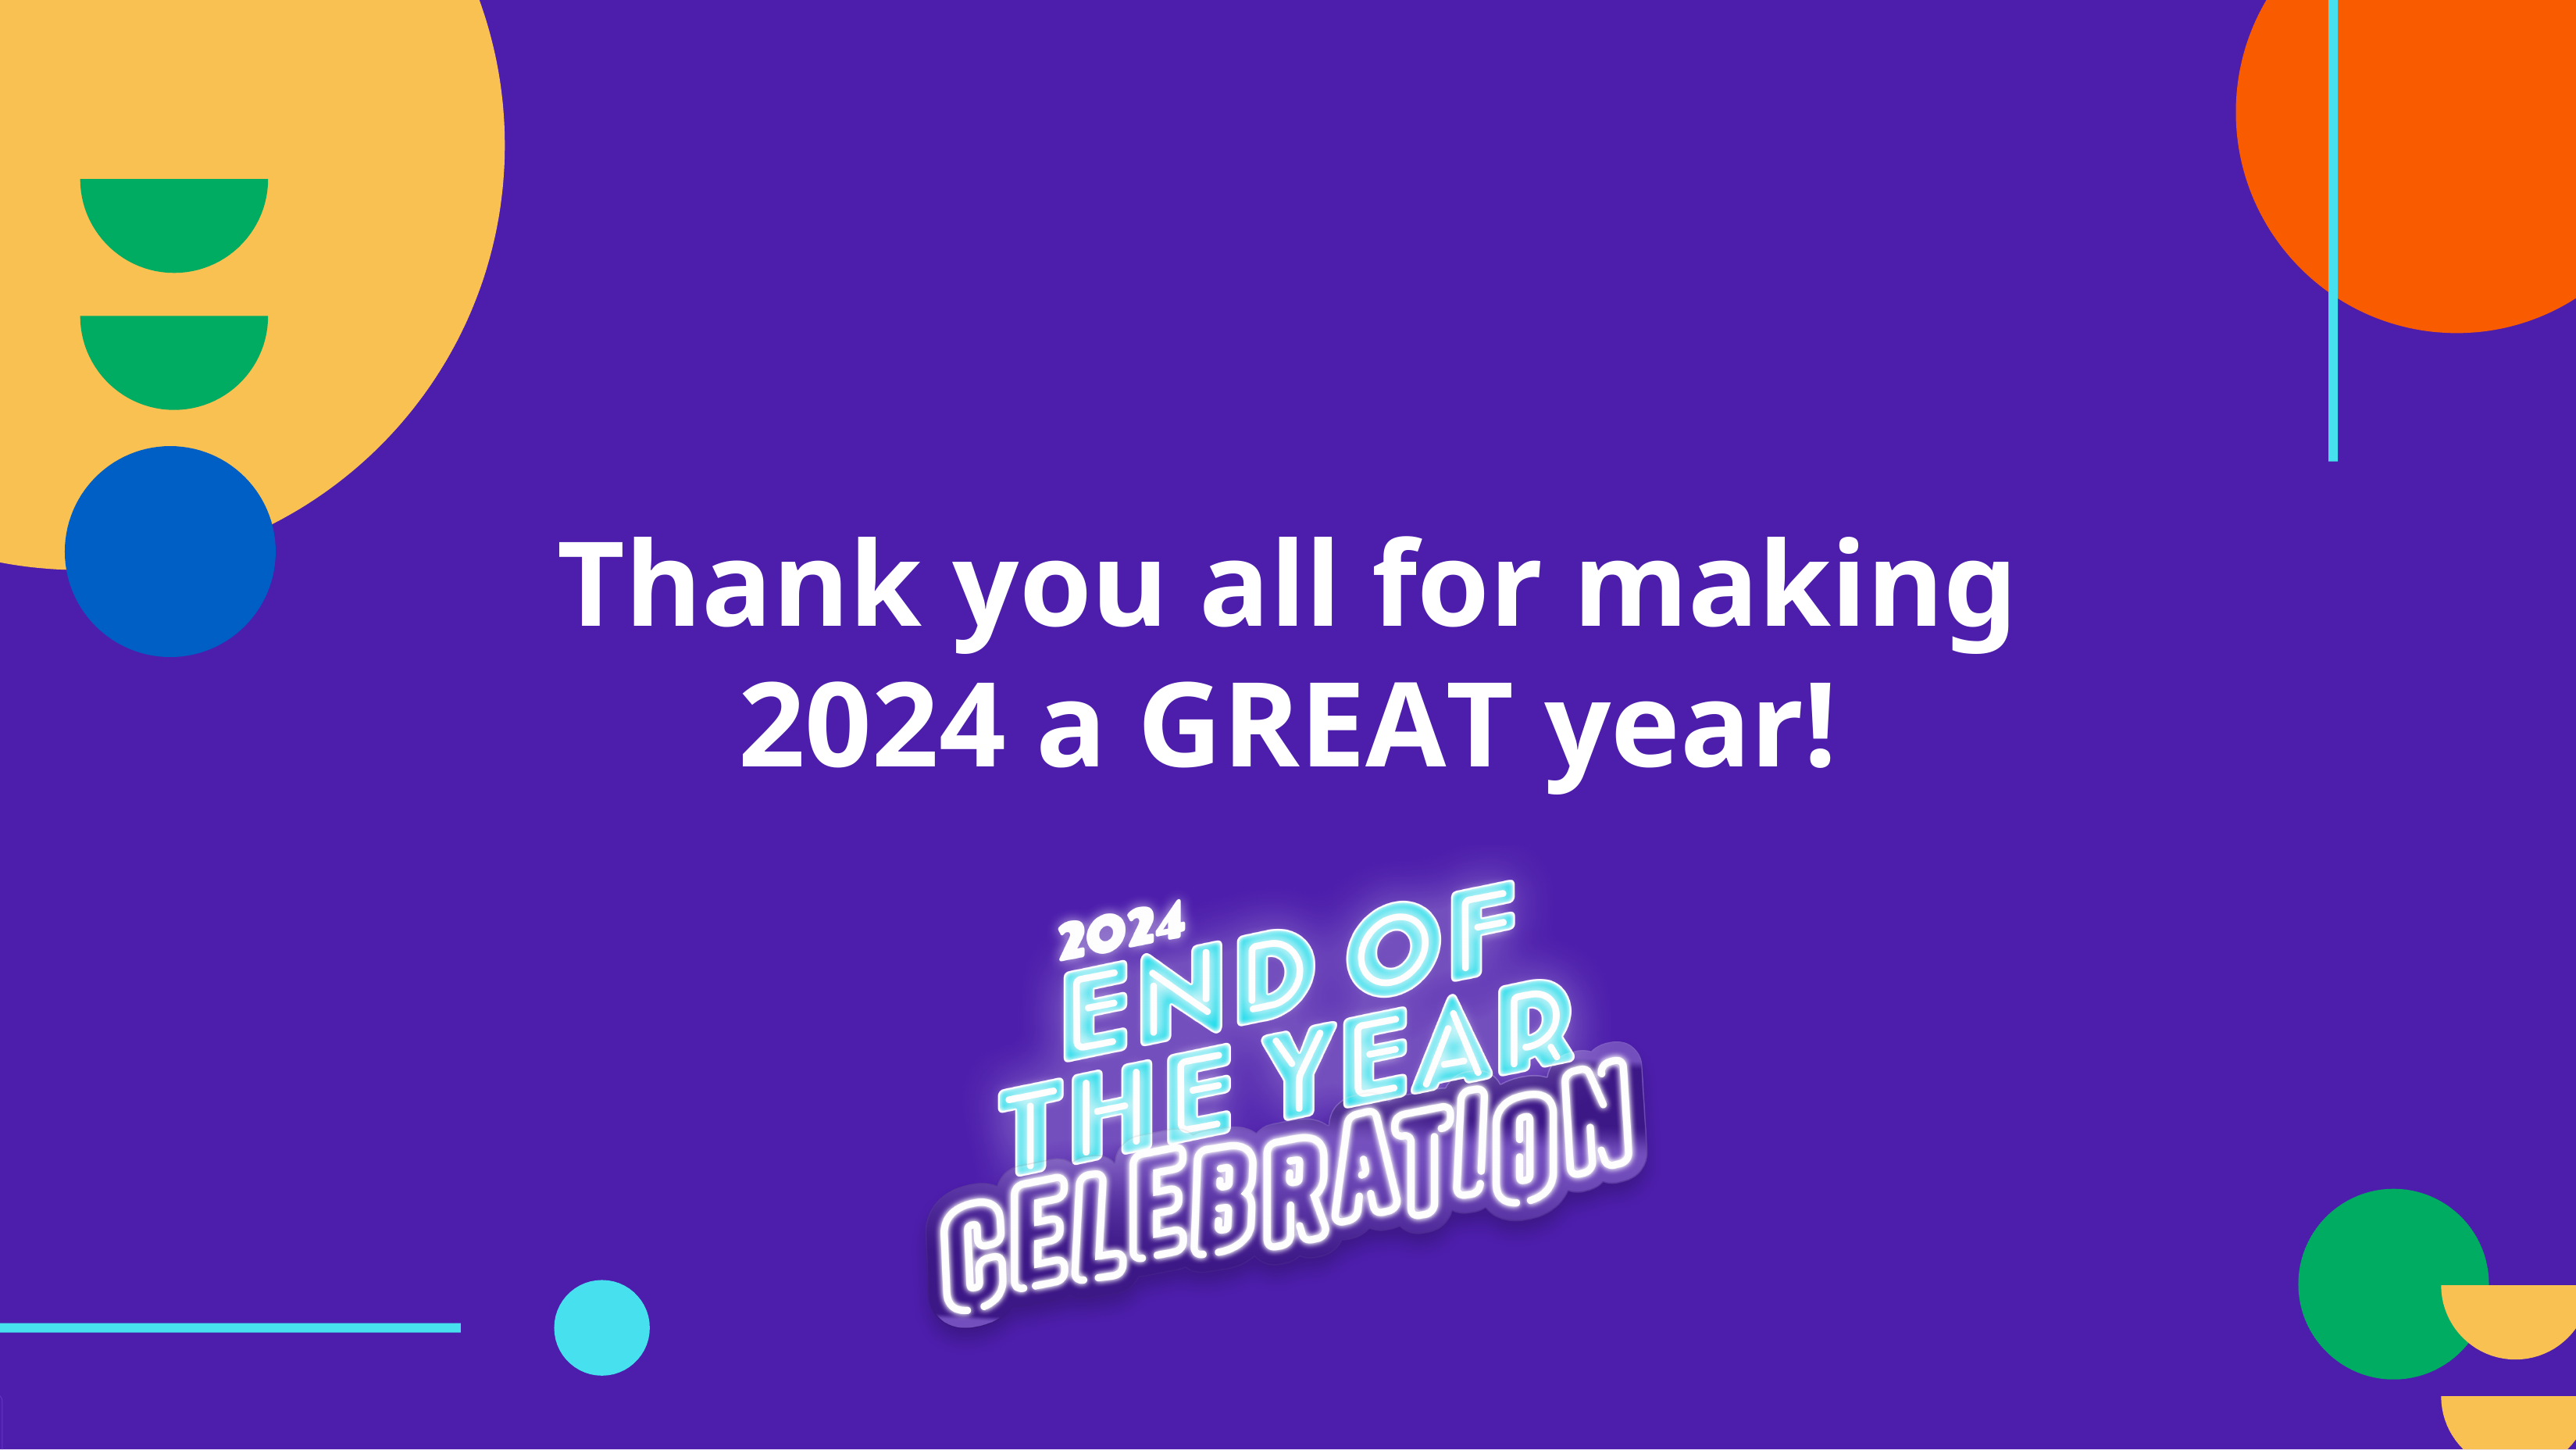

Thank you all for making
2024 a GREAT year!